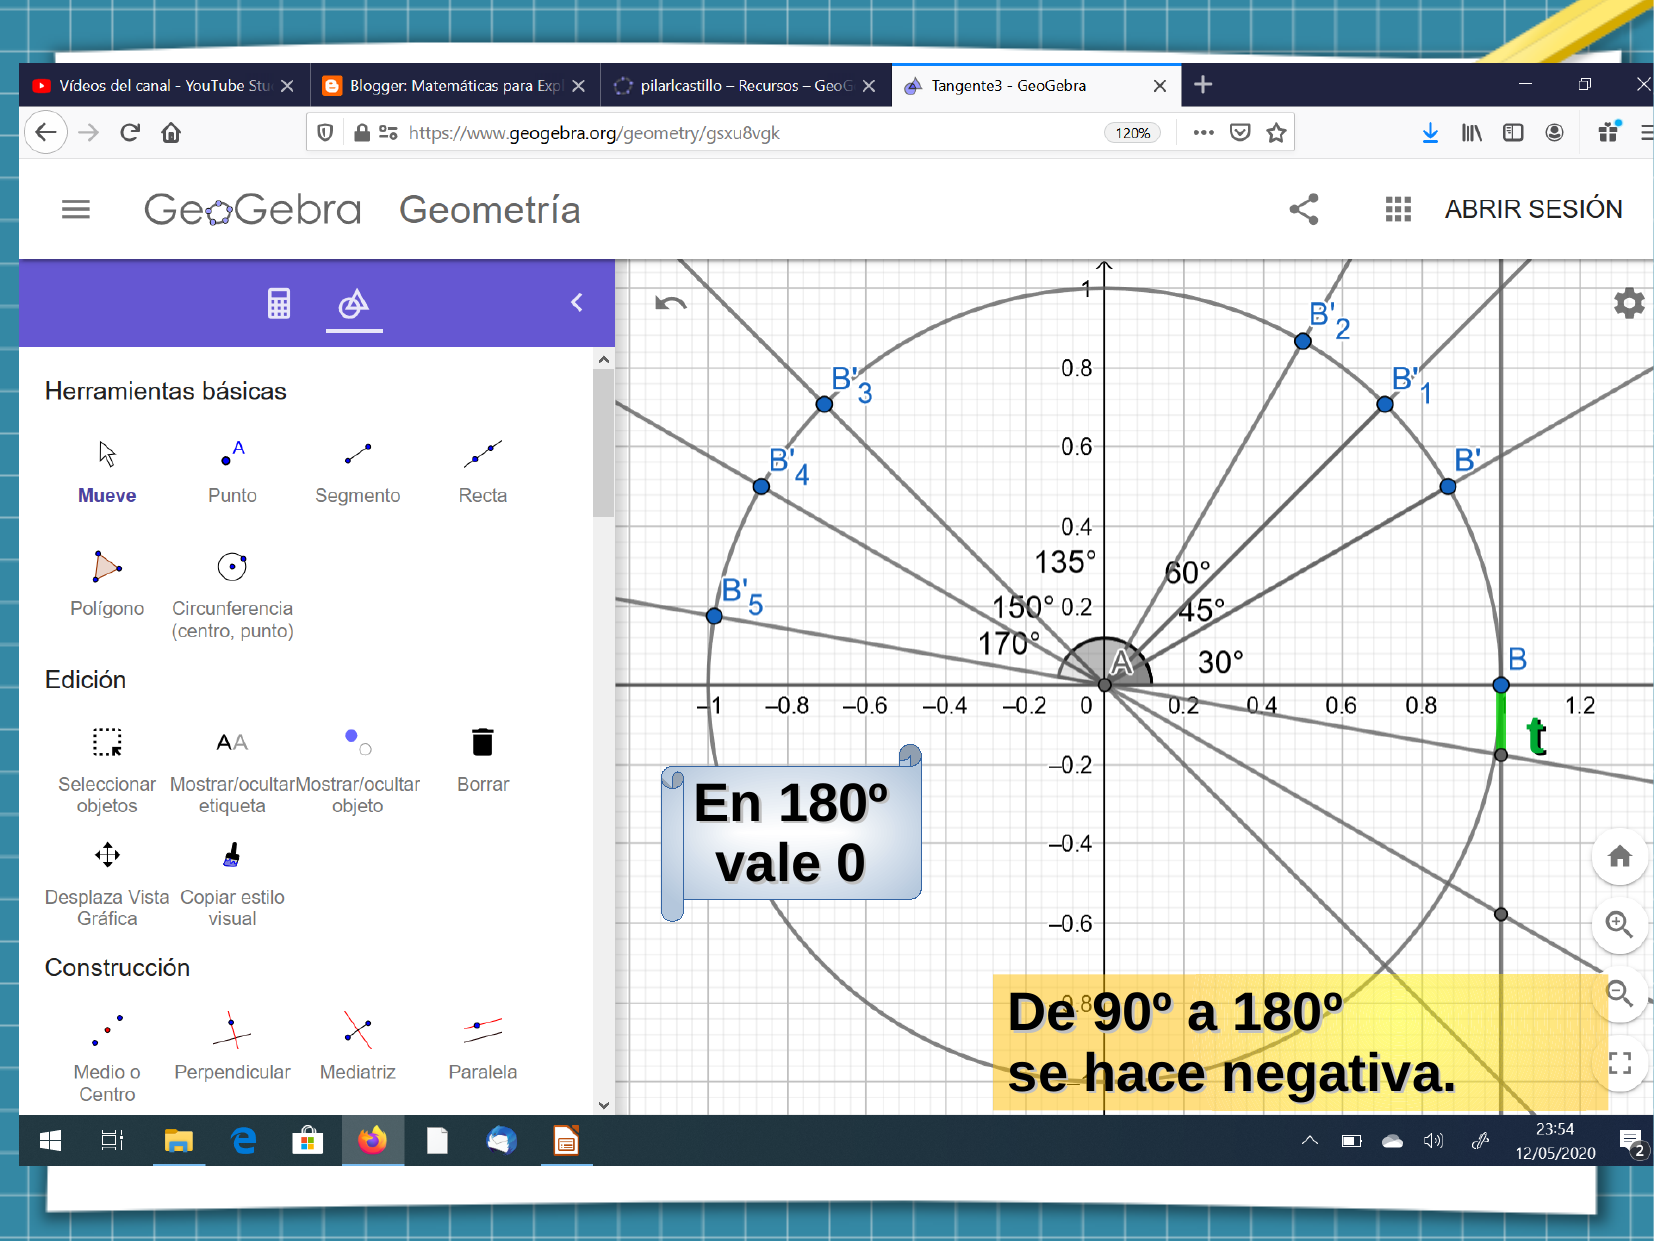

t
En 180º
vale 0
De 90º a 180º
se hace negativa.